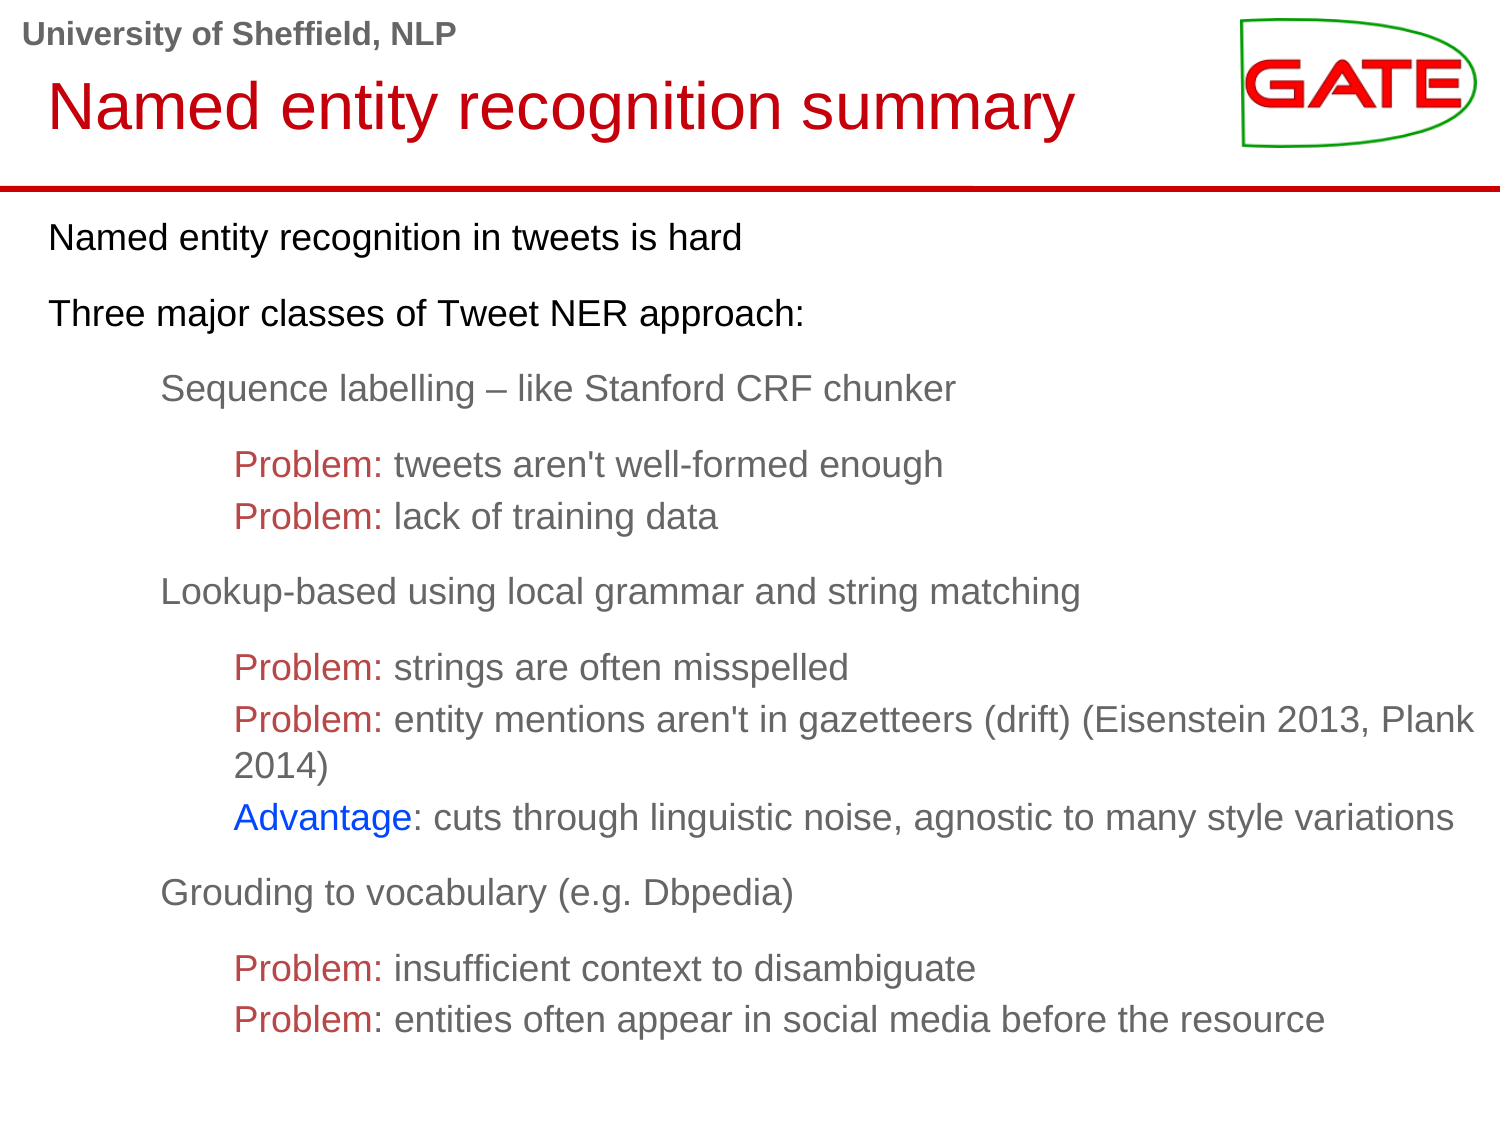

Named entity recognition summary
Named entity recognition in tweets is hard
Three major classes of Tweet NER approach:
	Sequence labelling – like Stanford CRF chunker
		Problem: tweets aren't well-formed enough
		Problem: lack of training data
	Lookup-based using local grammar and string matching
		Problem: strings are often misspelled
		Problem: entity mentions aren't in gazetteers (drift) (Eisenstein 2013, Plank 		2014)
		Advantage: cuts through linguistic noise, agnostic to many style variations
	Grouding to vocabulary (e.g. Dbpedia)
		Problem: insufficient context to disambiguate
		Problem: entities often appear in social media before the resource